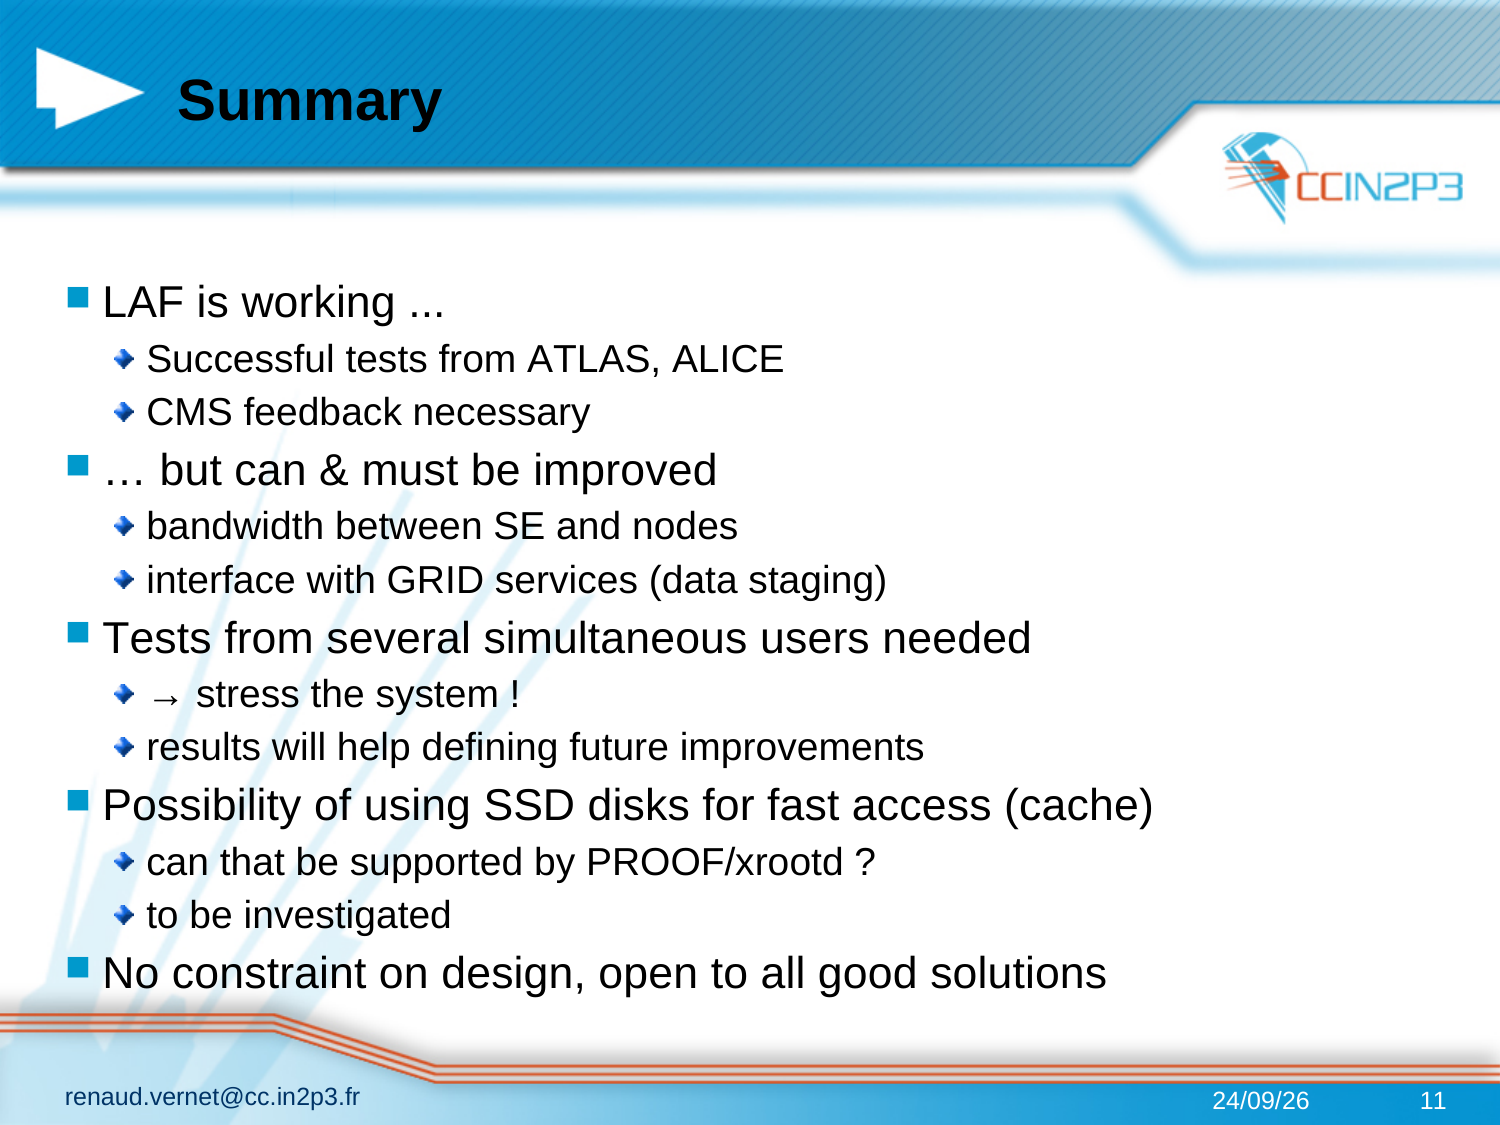

# Summary
LAF is working ...
Successful tests from ATLAS, ALICE
CMS feedback necessary
… but can & must be improved
bandwidth between SE and nodes
interface with GRID services (data staging)
Tests from several simultaneous users needed
→ stress the system !
results will help defining future improvements
Possibility of using SSD disks for fast access (cache)
can that be supported by PROOF/xrootd ?
to be investigated
No constraint on design, open to all good solutions
R. Vernet
11